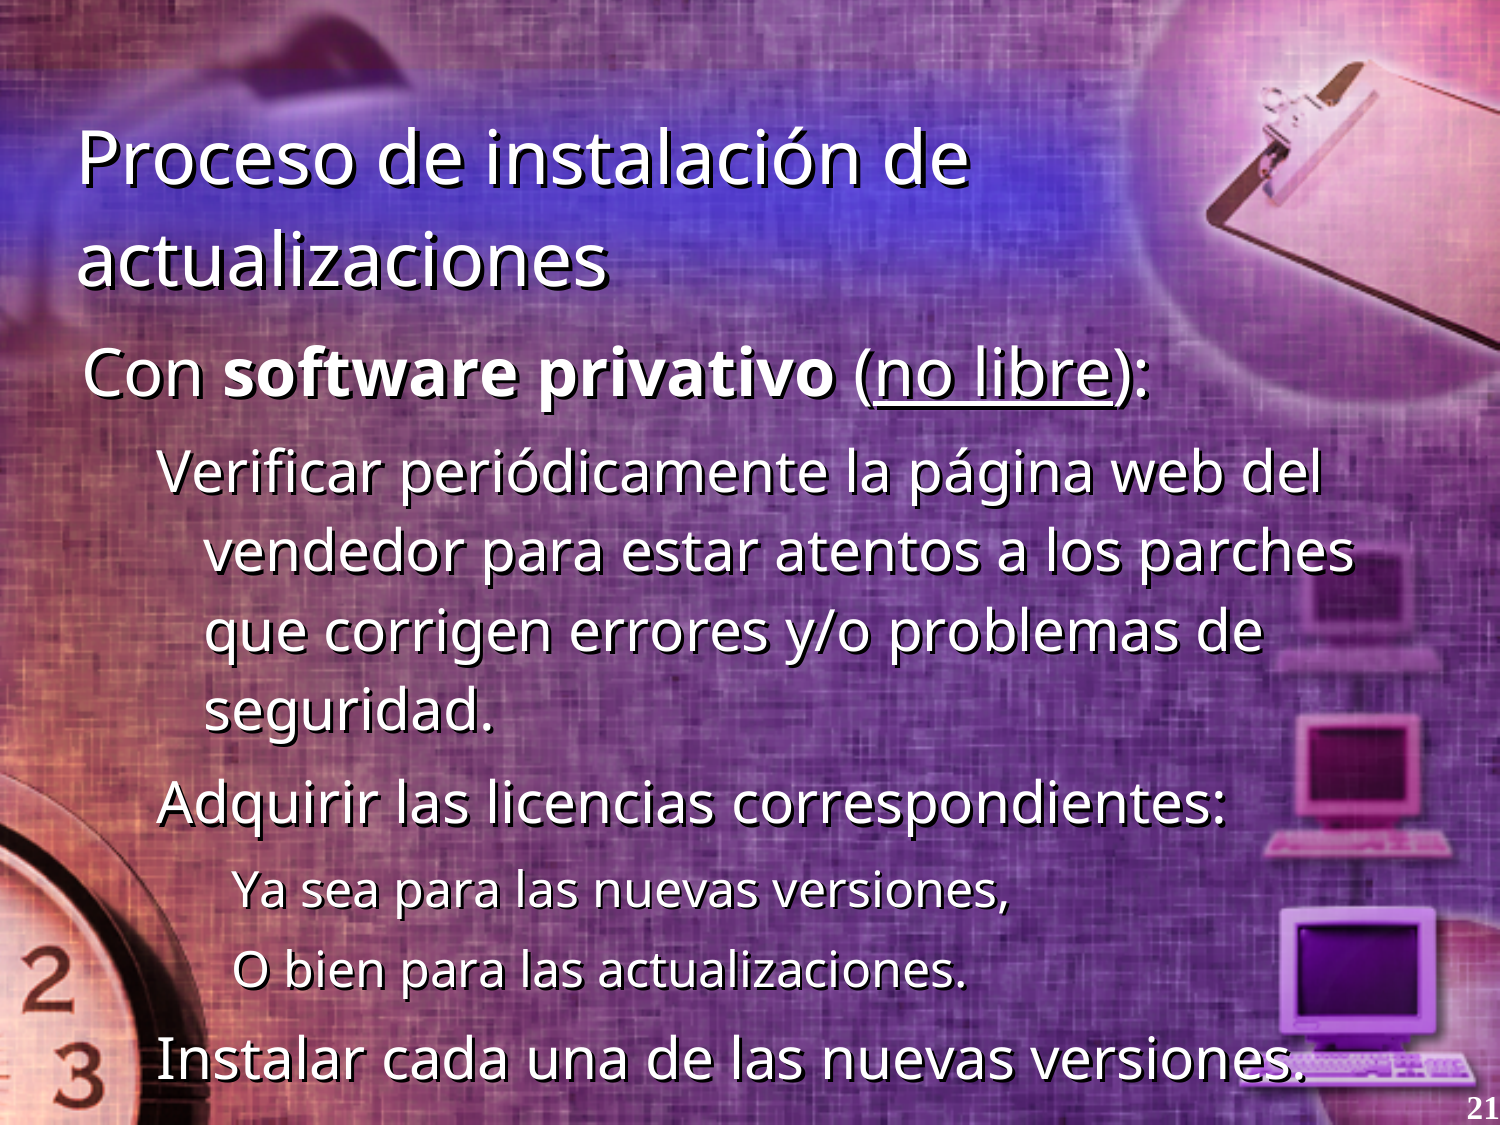

# Proceso de instalación de actualizaciones
Con software privativo (no libre):
Verificar periódicamente la página web del vendedor para estar atentos a los parches que corrigen errores y/o problemas de seguridad.
Adquirir las licencias correspondientes:
Ya sea para las nuevas versiones,
O bien para las actualizaciones.
Instalar cada una de las nuevas versiones.
21